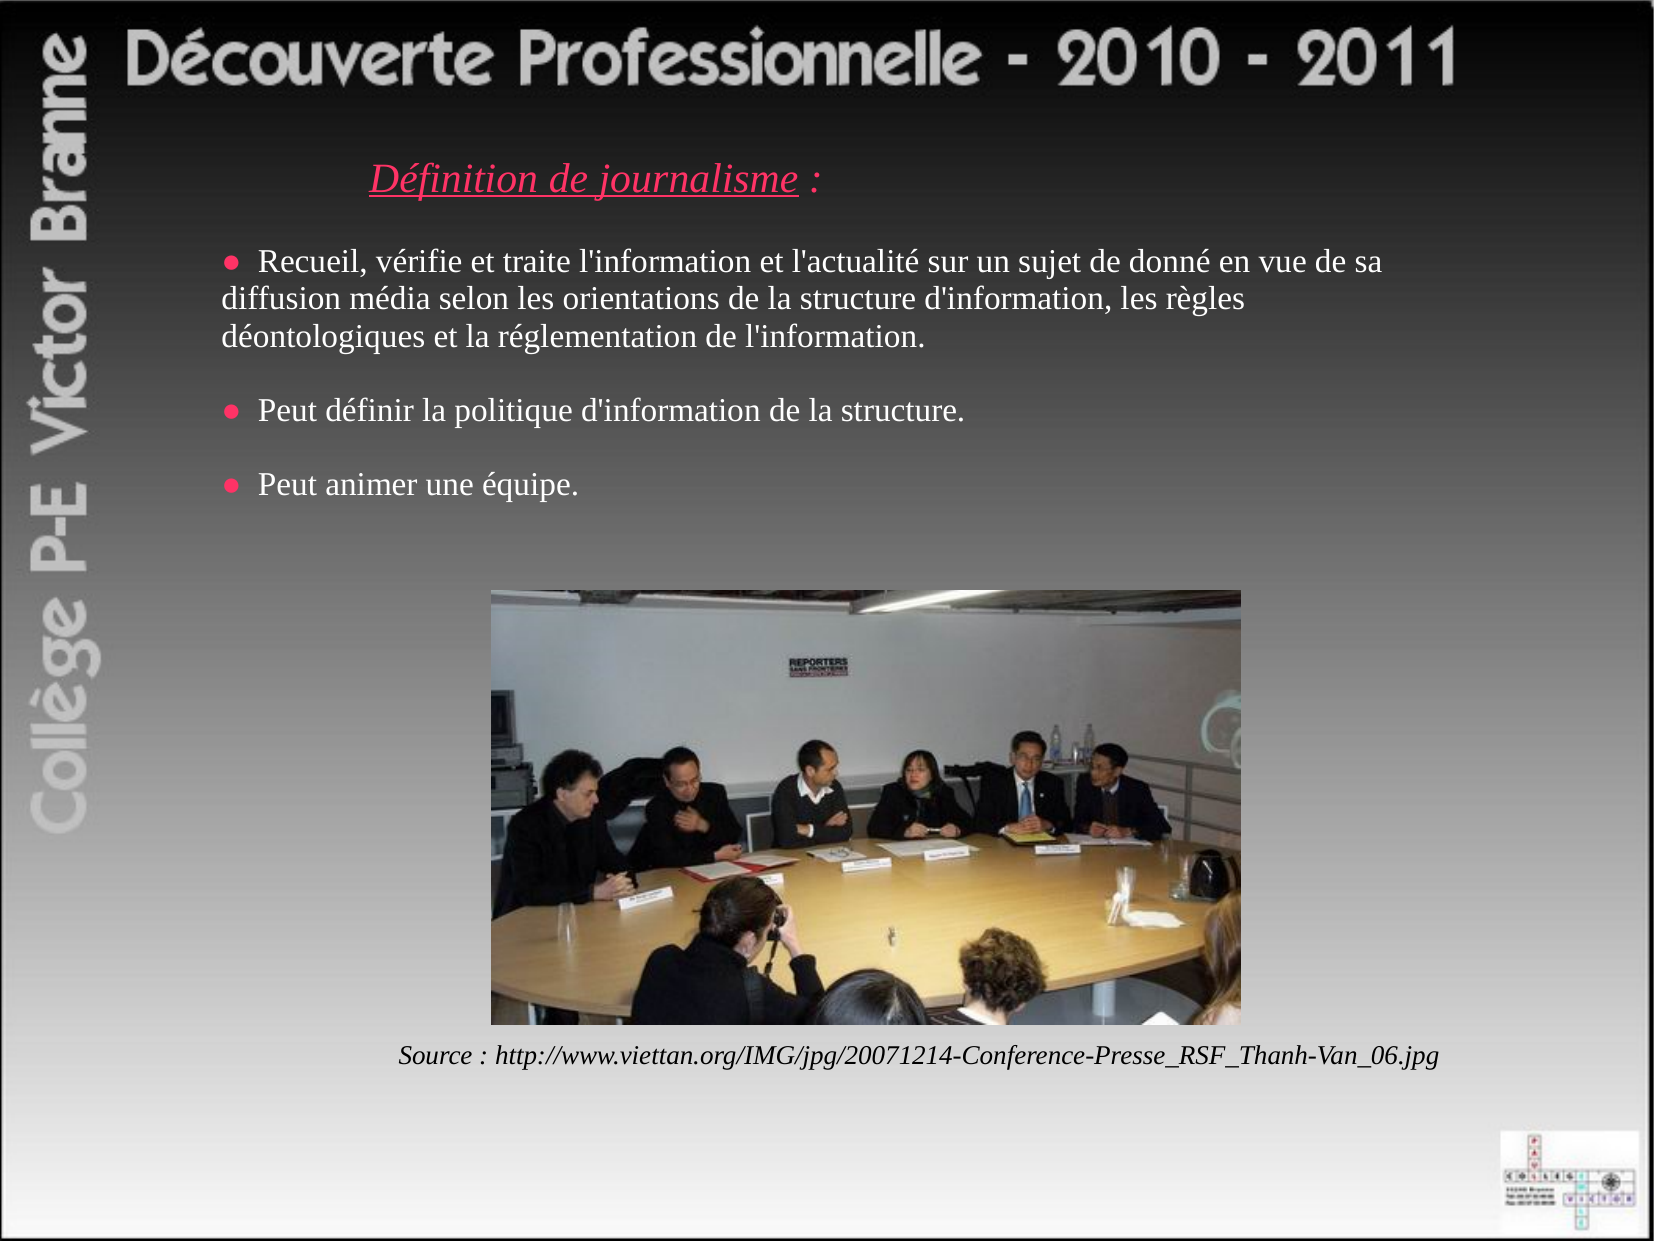

Définition de journalisme :
● Recueil, vérifie et traite l'information et l'actualité sur un sujet de donné en vue de sa diffusion média selon les orientations de la structure d'information, les règles déontologiques et la réglementation de l'information.
● Peut définir la politique d'information de la structure.
● Peut animer une équipe.
Source : http://www.viettan.org/IMG/jpg/20071214-Conference-Presse_RSF_Thanh-Van_06.jpg